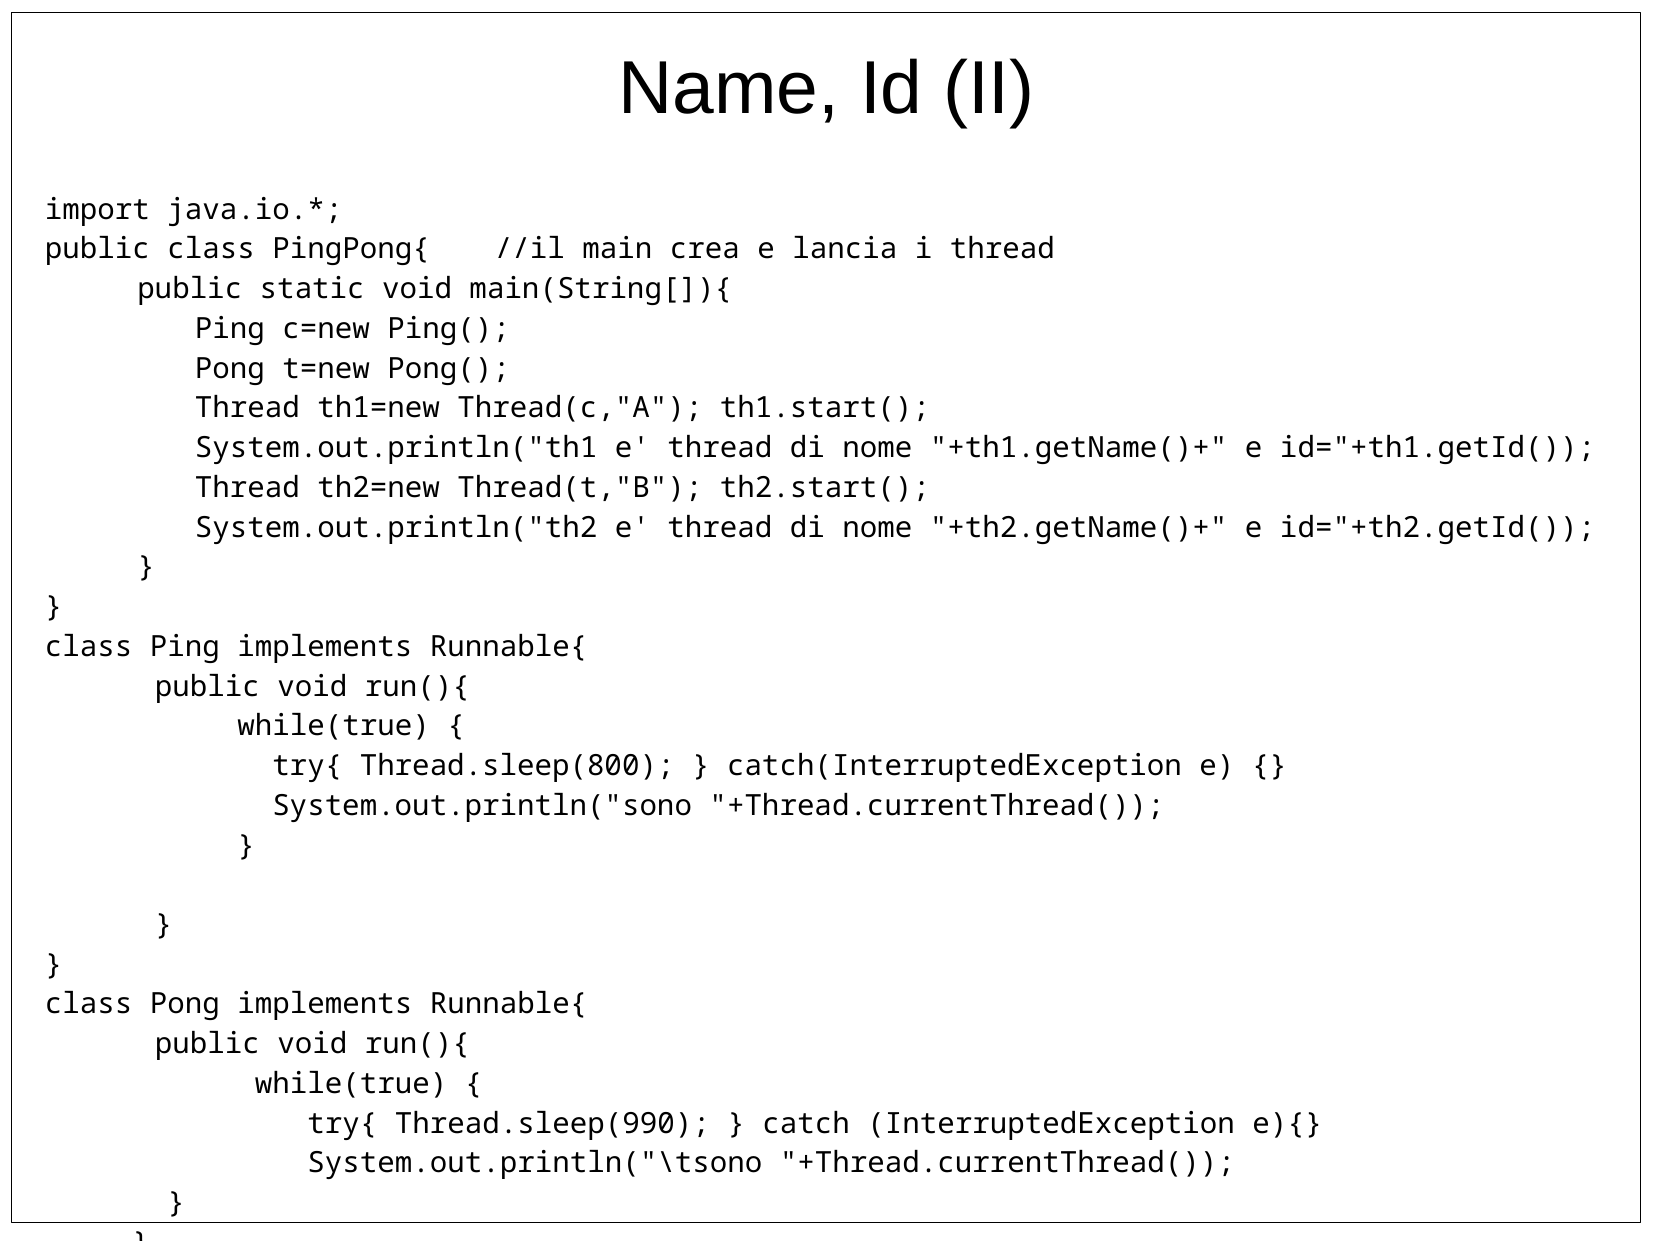

# Name, Id (II)
import java.io.*;
public class PingPong{	//il main crea e lancia i thread
	 public static void main(String[]){
 	Ping c=new Ping();
 	Pong t=new Pong();
 	 	Thread th1=new Thread(c,"A"); th1.start();
 	System.out.println("th1 e' thread di nome "+th1.getName()+" e id="+th1.getId());
		Thread th2=new Thread(t,"B"); th2.start();
 	System.out.println("th2 e' thread di nome "+th2.getName()+" e id="+th2.getId());
	 }
}
class Ping implements Runnable{
	 public void run(){
 while(true) {
 try{ Thread.sleep(800); } catch(InterruptedException e) {}
 System.out.println("sono "+Thread.currentThread());
 }
	 }
}
class Pong implements Runnable{
	 public void run(){
 while(true) {
 try{ Thread.sleep(990); } catch (InterruptedException e){}
 System.out.println("\tsono "+Thread.currentThread());
 }
 }
}